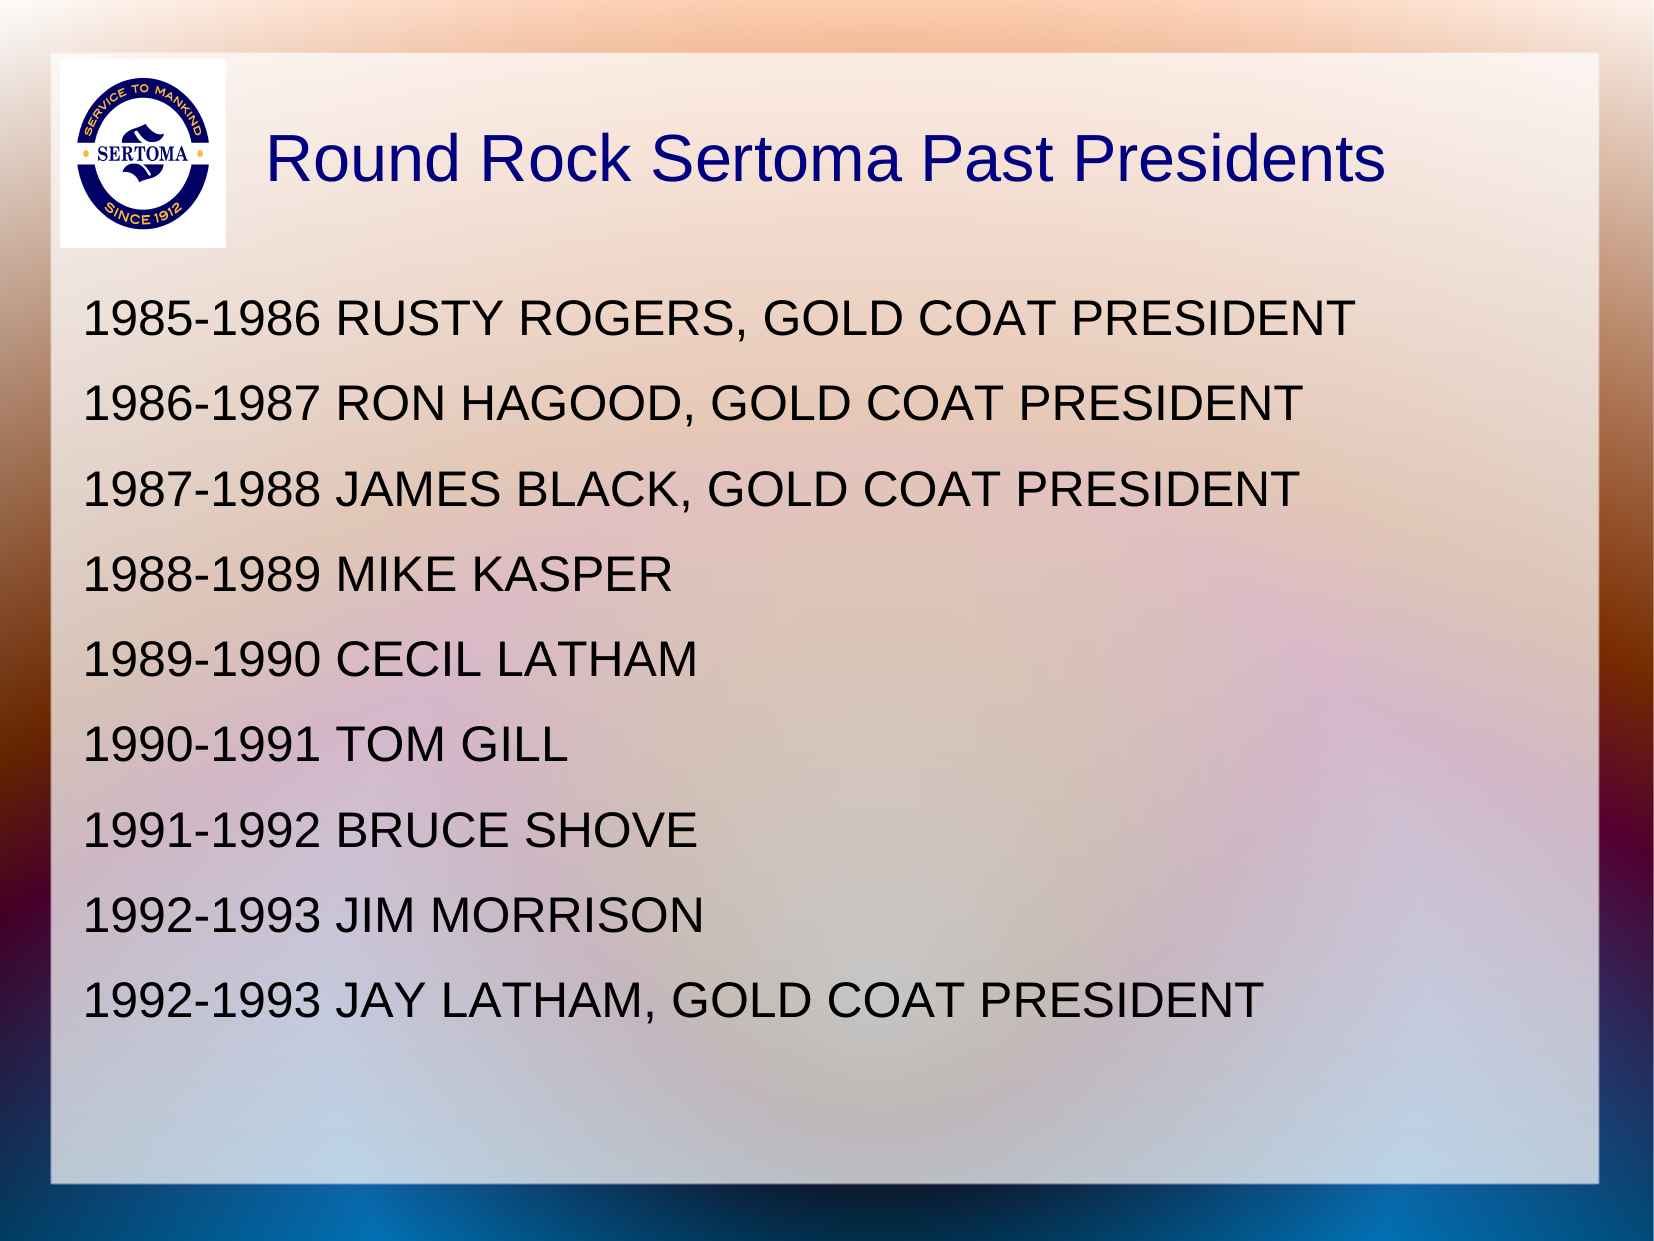

# Round Rock Sertoma Past Presidents
1985-1986 RUSTY ROGERS, GOLD COAT PRESIDENT
1986-1987 RON HAGOOD, GOLD COAT PRESIDENT
1987-1988 JAMES BLACK, GOLD COAT PRESIDENT
1988-1989 MIKE KASPER
1989-1990 CECIL LATHAM
1990-1991 TOM GILL
1991-1992 BRUCE SHOVE
1992-1993 JIM MORRISON
1992-1993 JAY LATHAM, GOLD COAT PRESIDENT